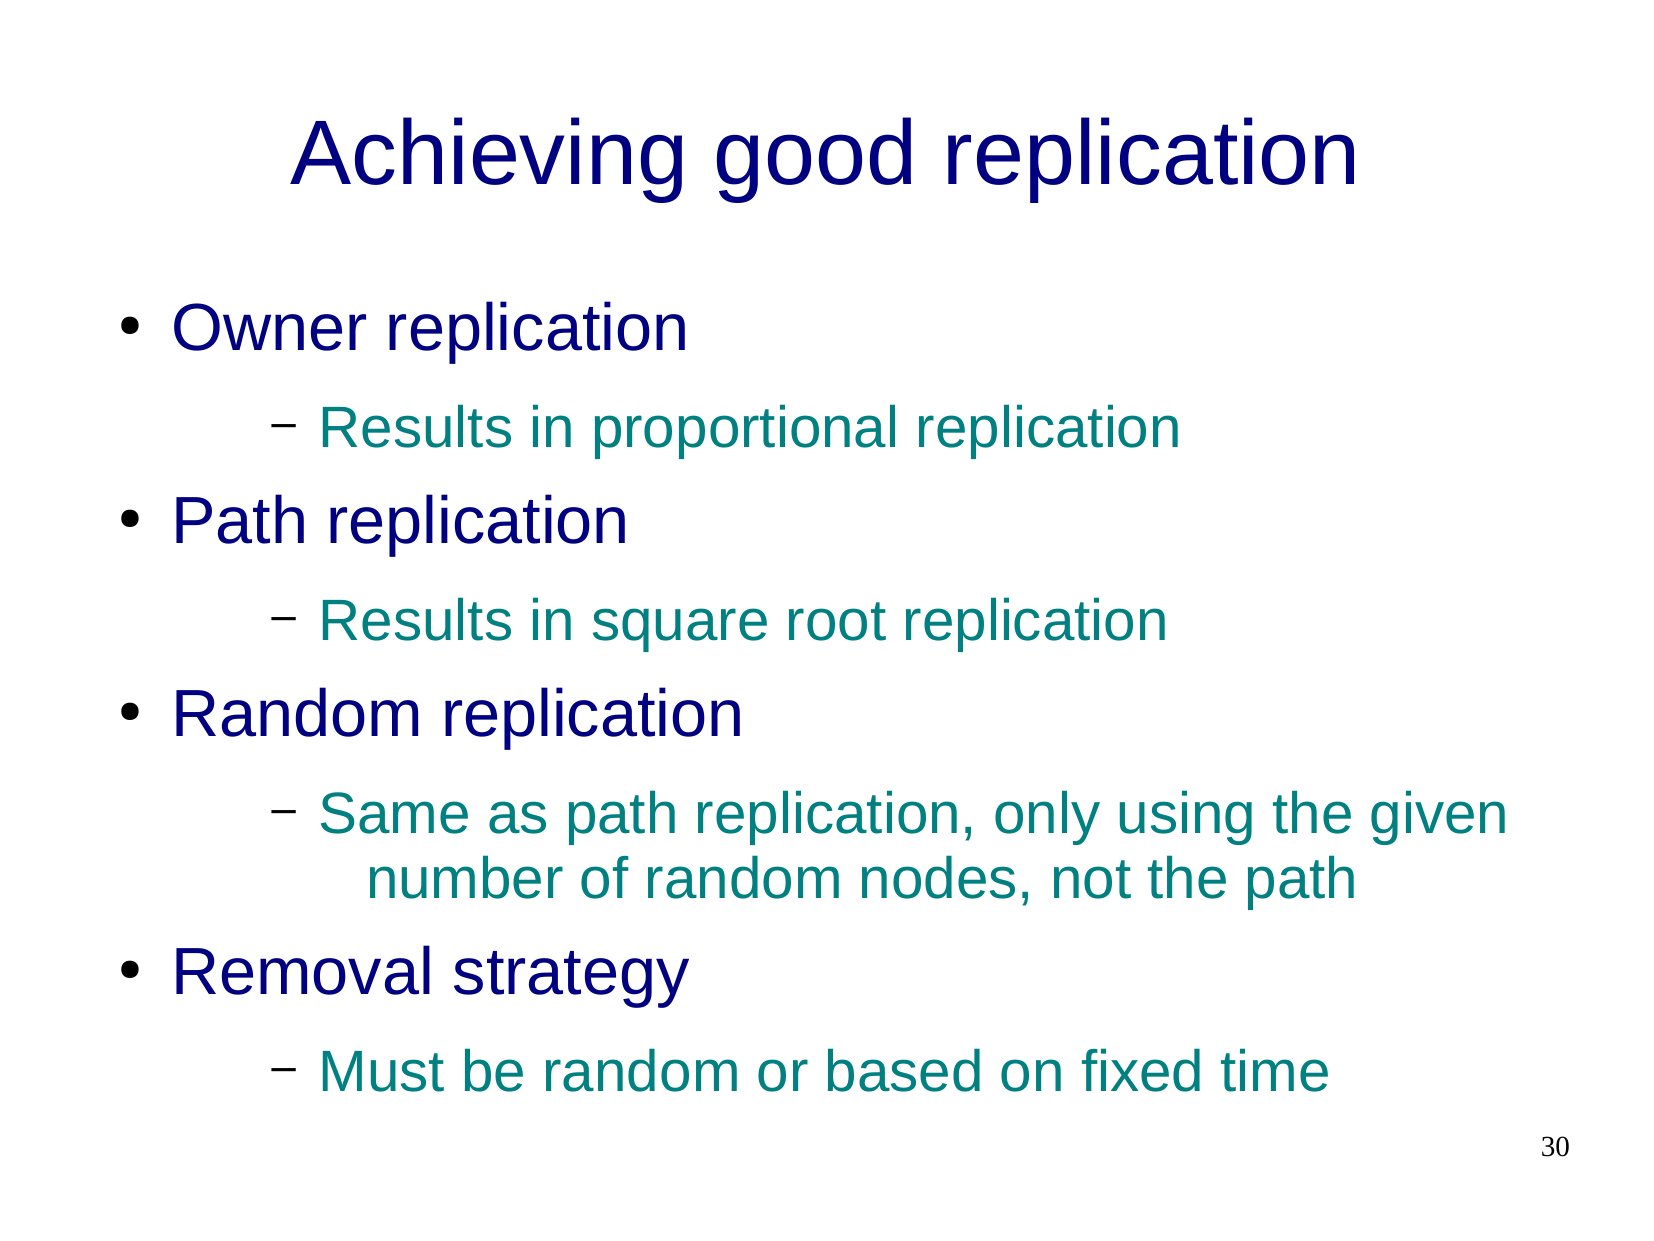

# Achieving good replication
Owner replication
Results in proportional replication
Path replication
Results in square root replication
Random replication
Same as path replication, only using the given number of random nodes, not the path
Removal strategy
Must be random or based on fixed time
30